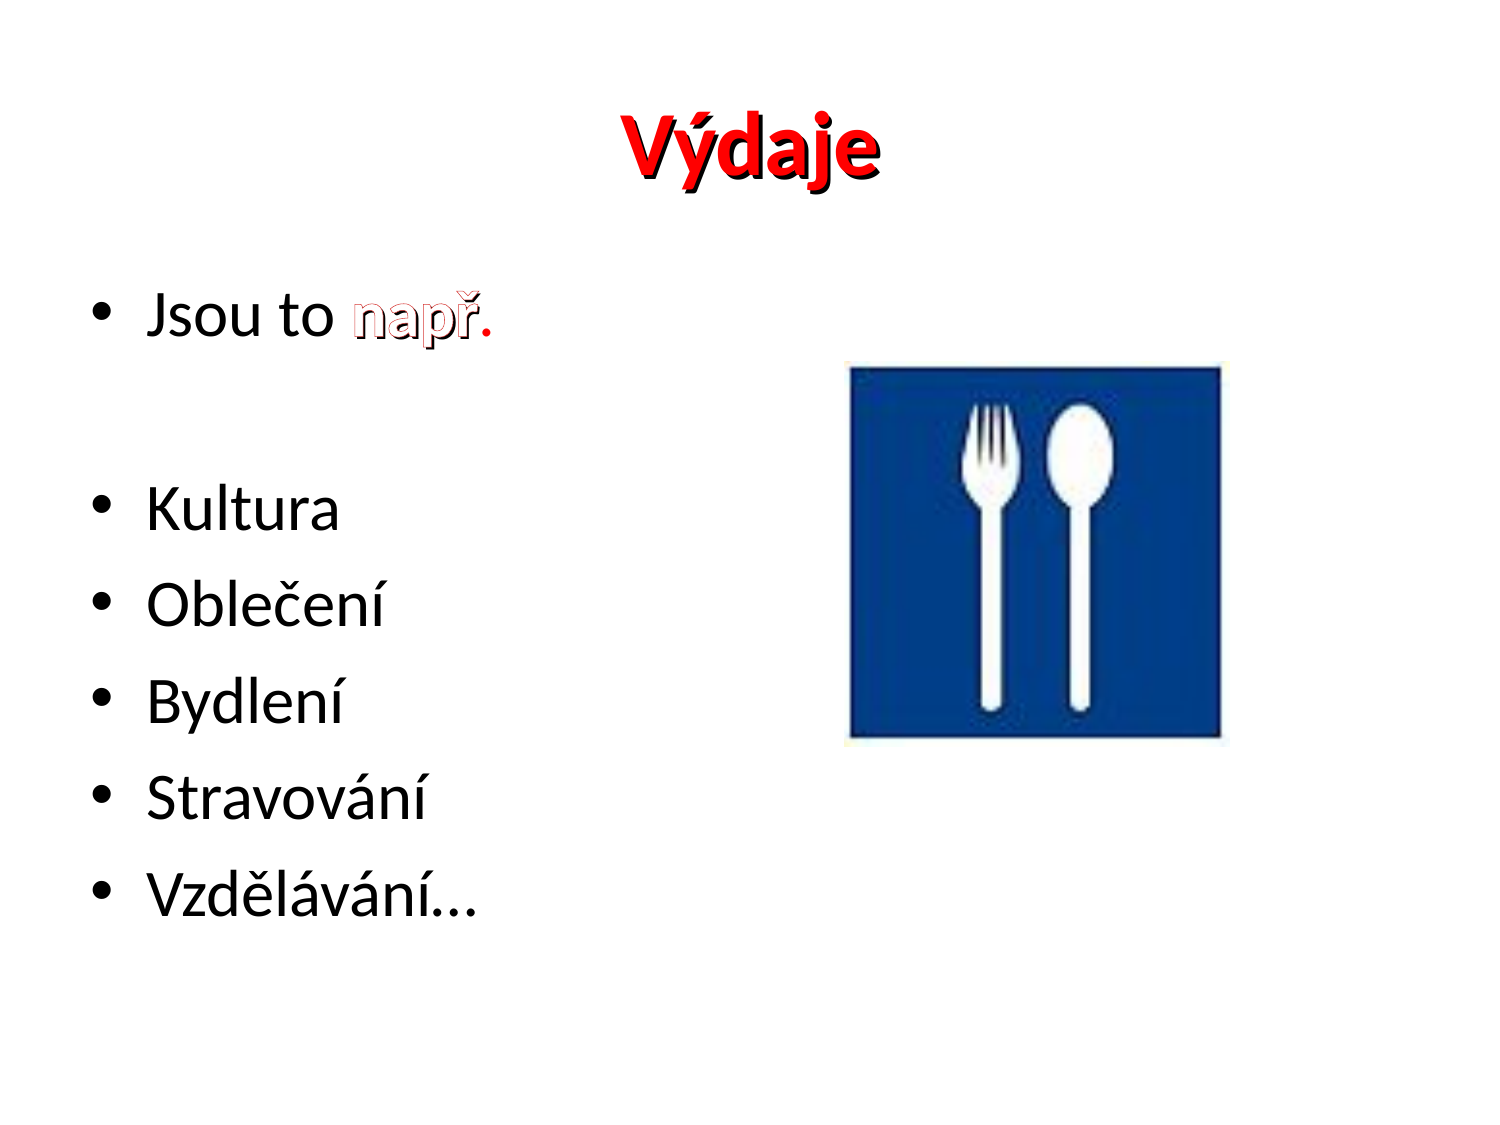

# Výdaje
Jsou to např.
Kultura
Oblečení
Bydlení
Stravování
Vzdělávání…